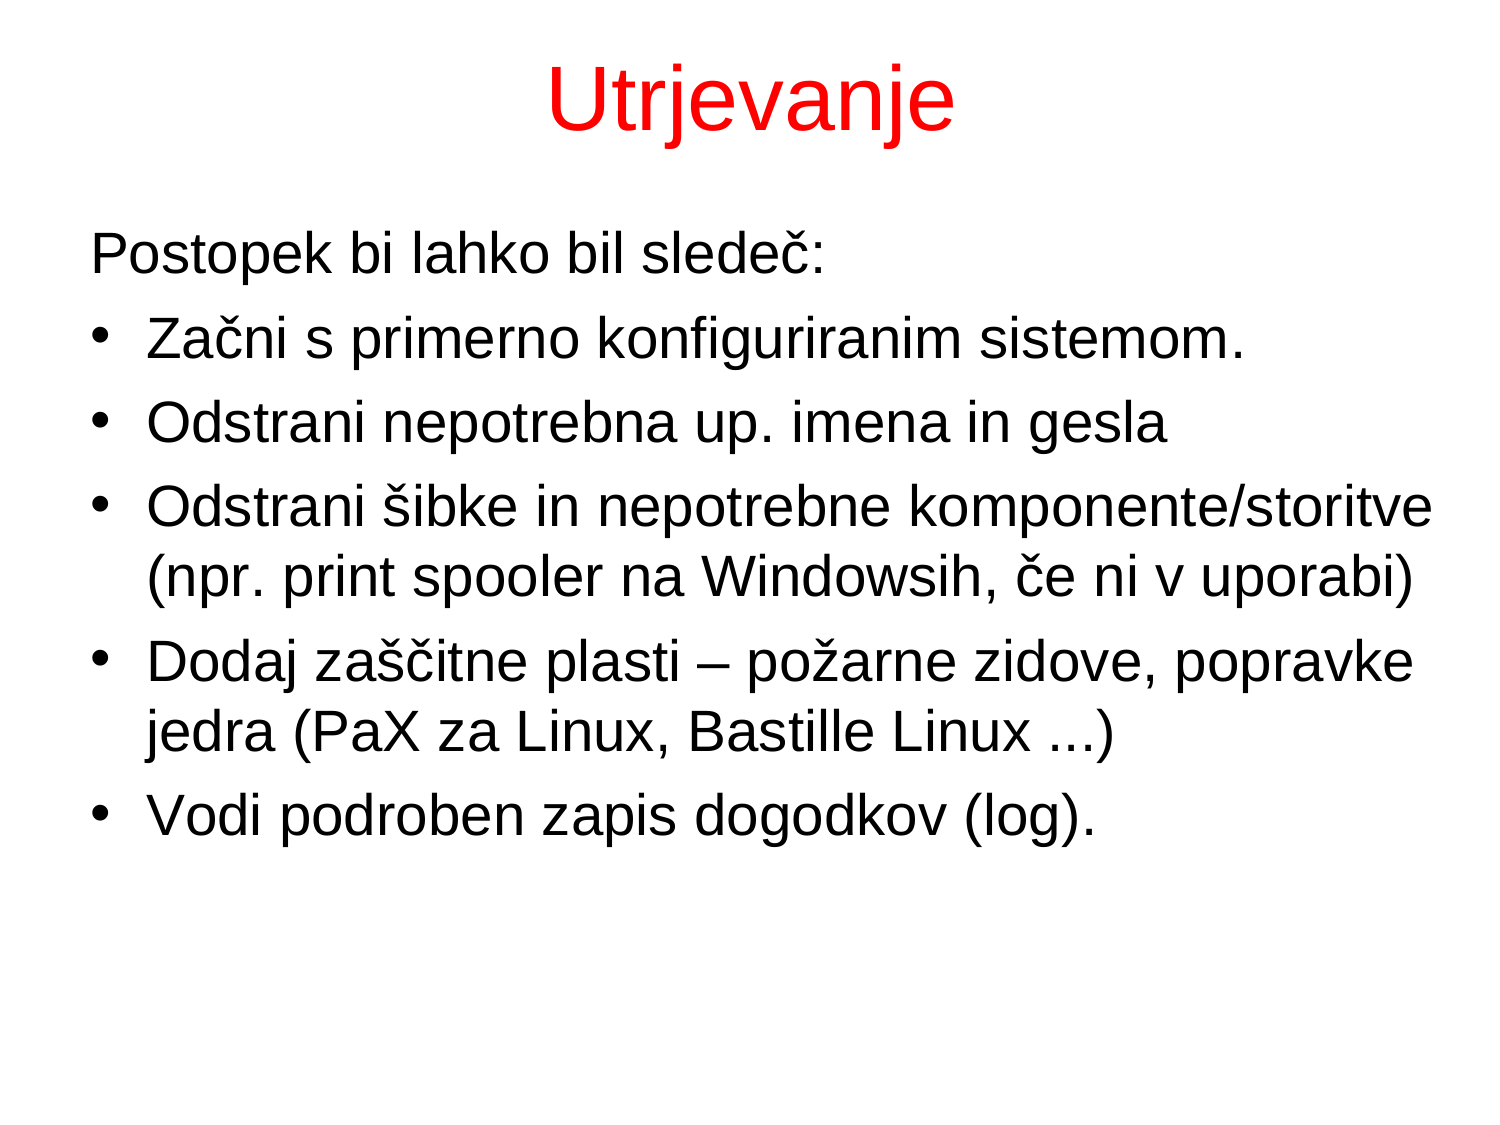

# Utrjevanje
Postopek bi lahko bil sledeč:
Začni s primerno konfiguriranim sistemom.
Odstrani nepotrebna up. imena in gesla
Odstrani šibke in nepotrebne komponente/storitve (npr. print spooler na Windowsih, če ni v uporabi)
Dodaj zaščitne plasti – požarne zidove, popravke jedra (PaX za Linux, Bastille Linux ...)
Vodi podroben zapis dogodkov (log).